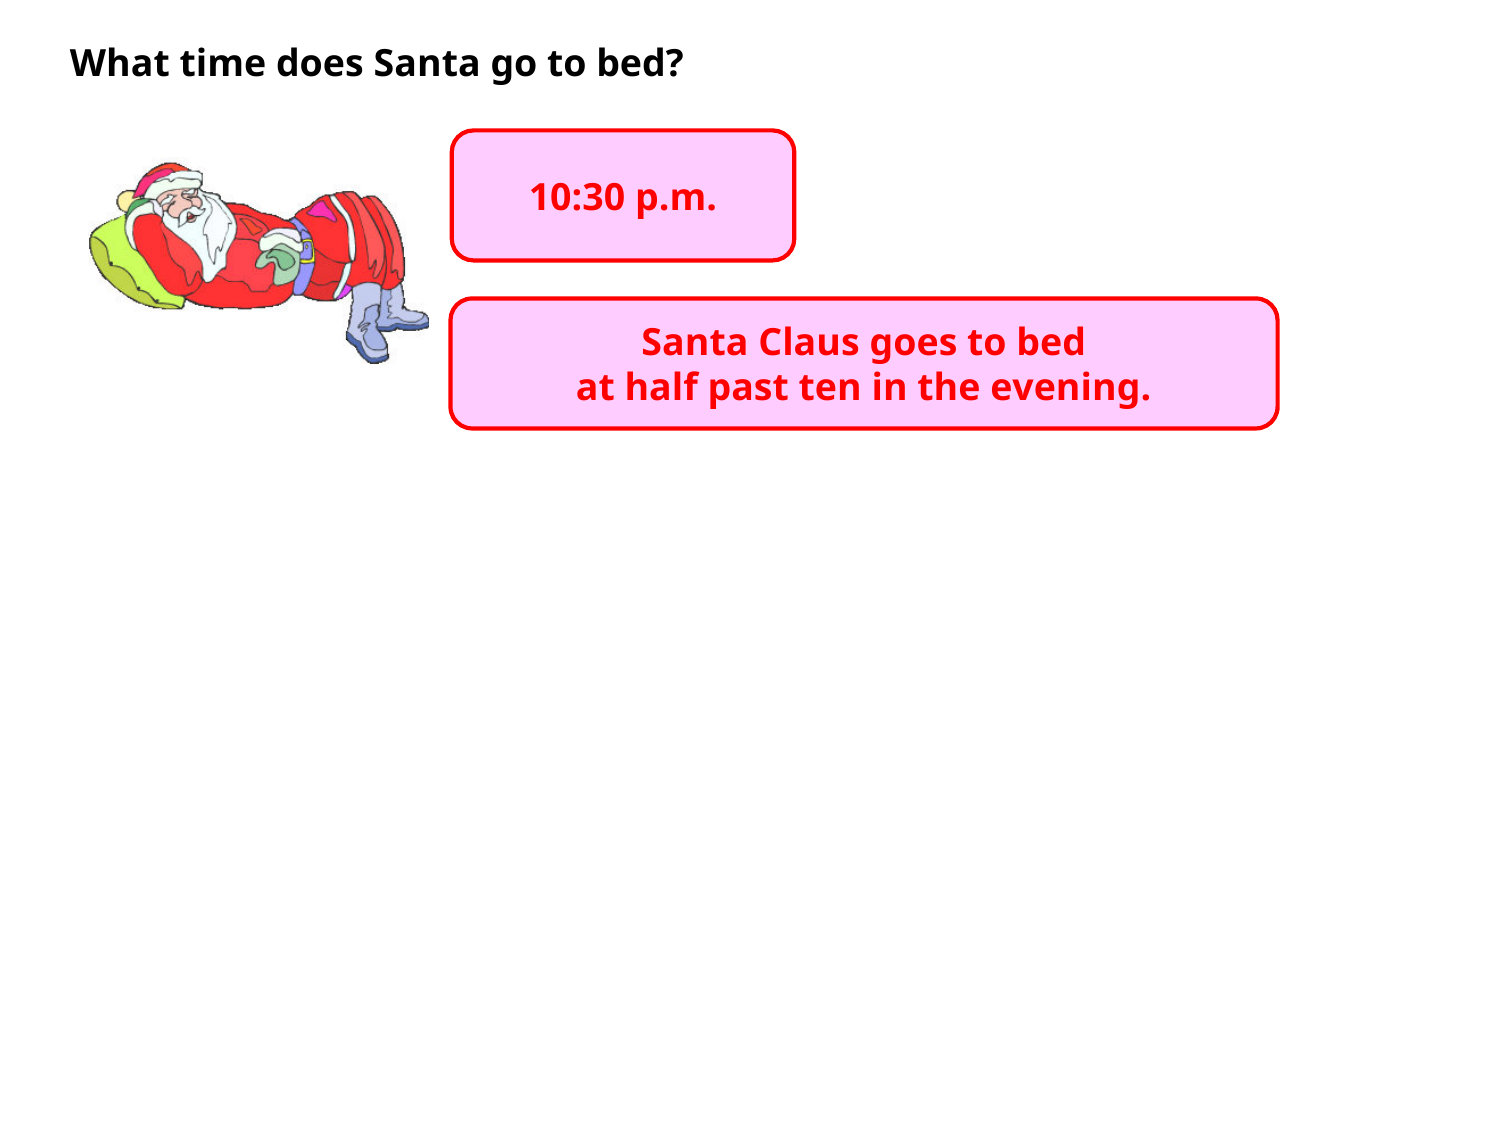

What time does Santa go to bed?
10:30 p.m.
Santa Claus goes to bed
at half past ten in the evening.